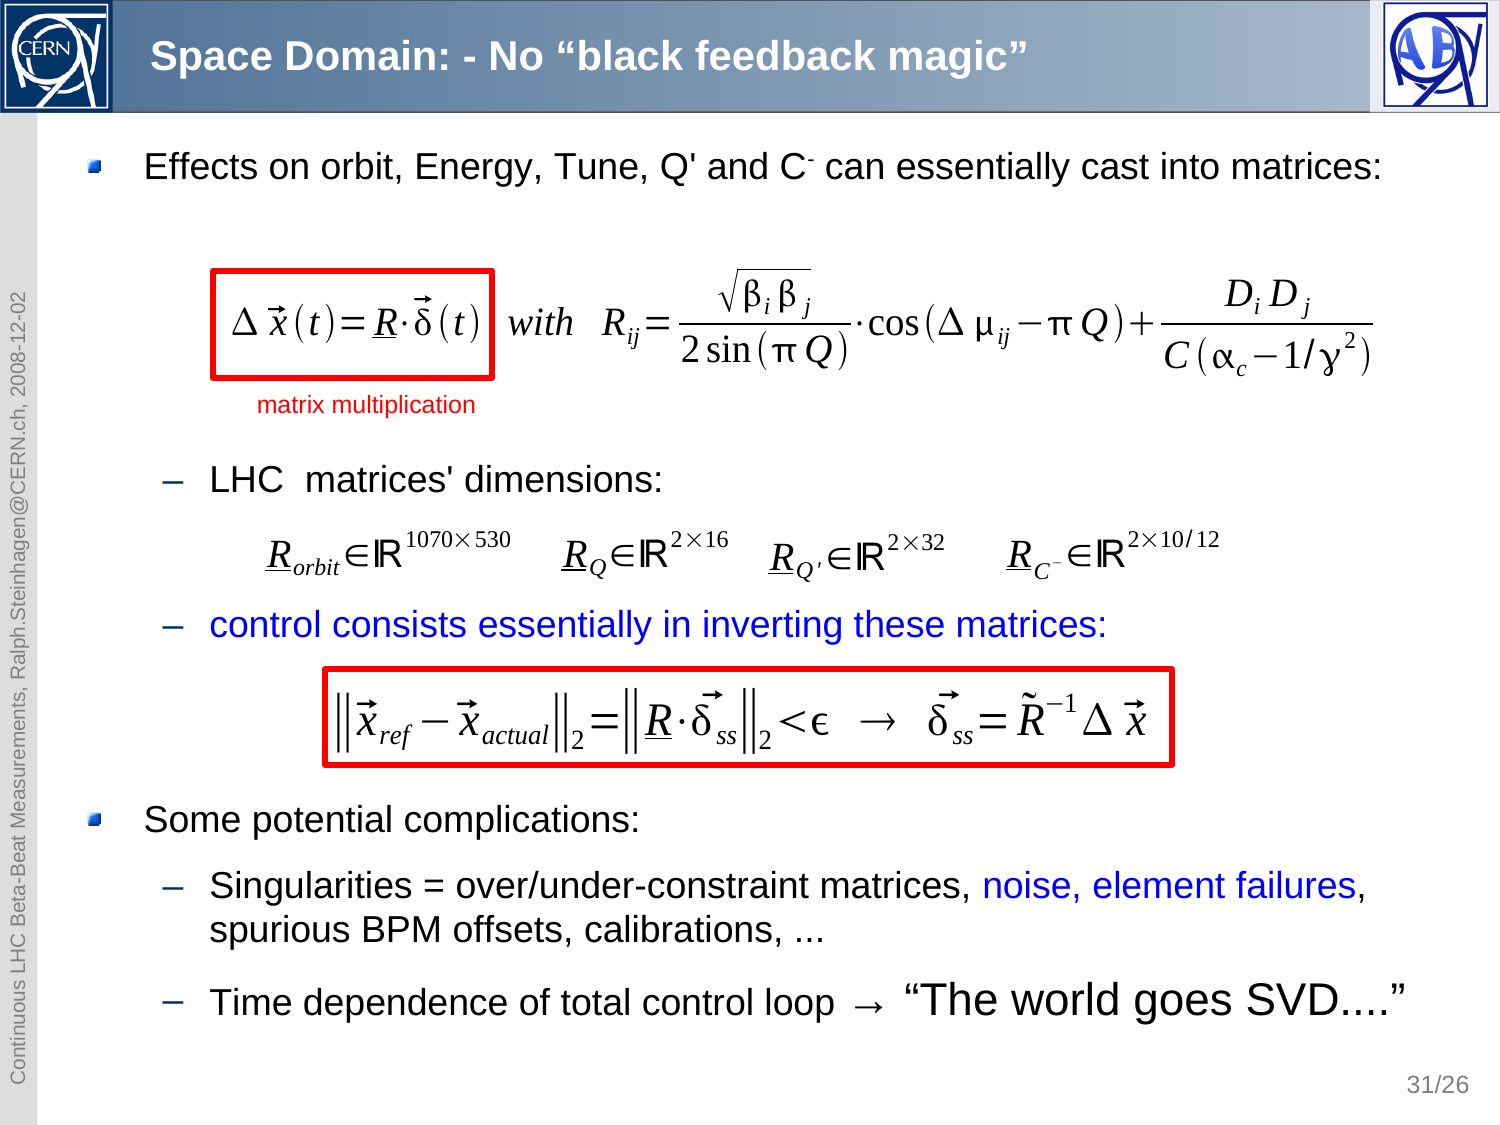

# Space Domain: - No “black feedback magic”
Effects on orbit, Energy, Tune, Q' and C- can essentially cast into matrices:
LHC matrices' dimensions:
control consists essentially in inverting these matrices:
Some potential complications:
Singularities = over/under-constraint matrices, noise, element failures, spurious BPM offsets, calibrations, ...
Time dependence of total control loop → “The world goes SVD....”
matrix multiplication